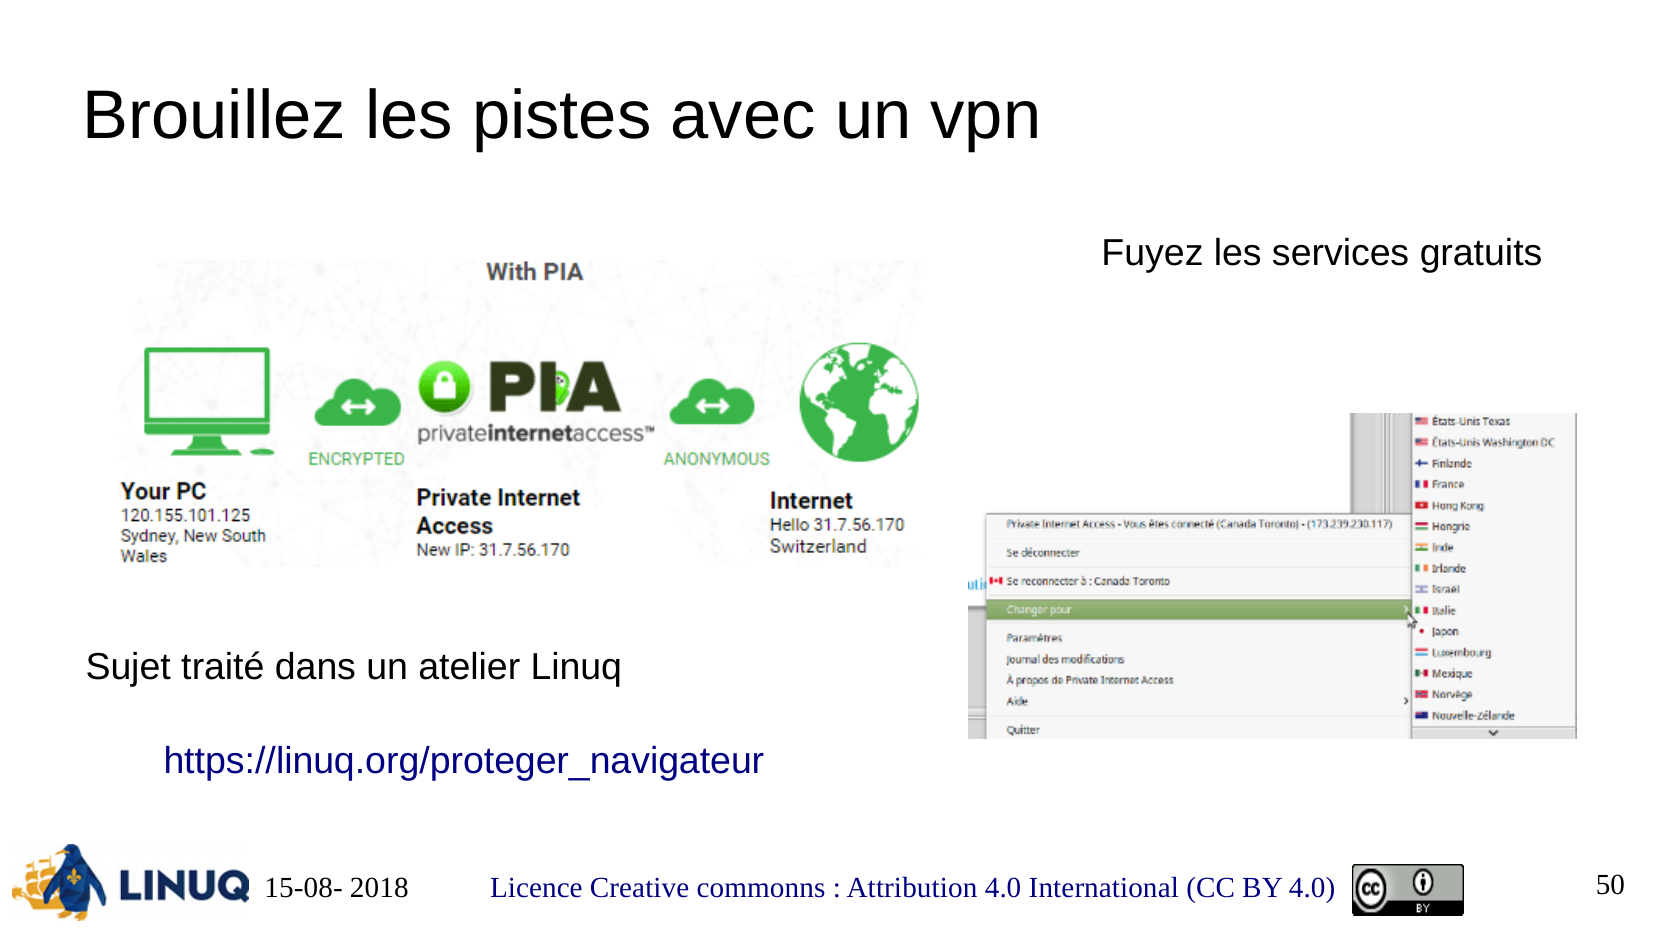

# Brouillez les pistes avec un vpn
Fuyez les services gratuits
Sujet traité dans un atelier Linuq
https://linuq.org/proteger_navigateur
50
15-08- 2018